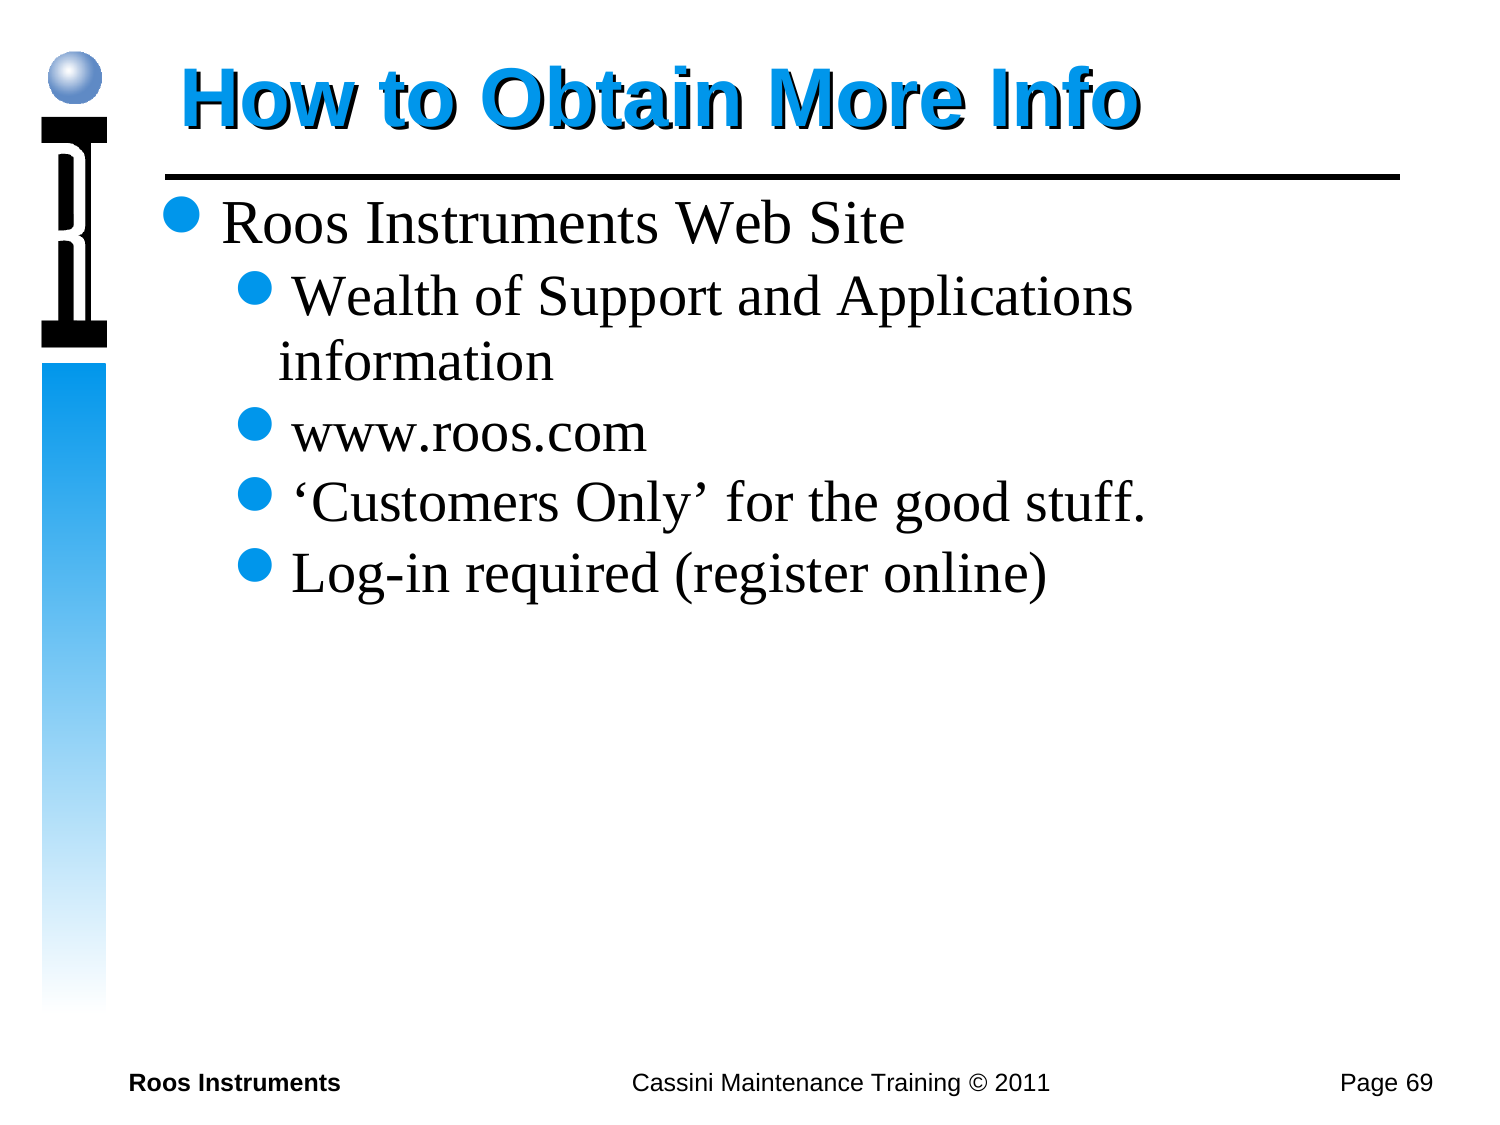

# How to Obtain More Info
Roos Instruments Web Site
Wealth of Support and Applications information
www.roos.com
‘Customers Only’ for the good stuff.
Log-in required (register online)